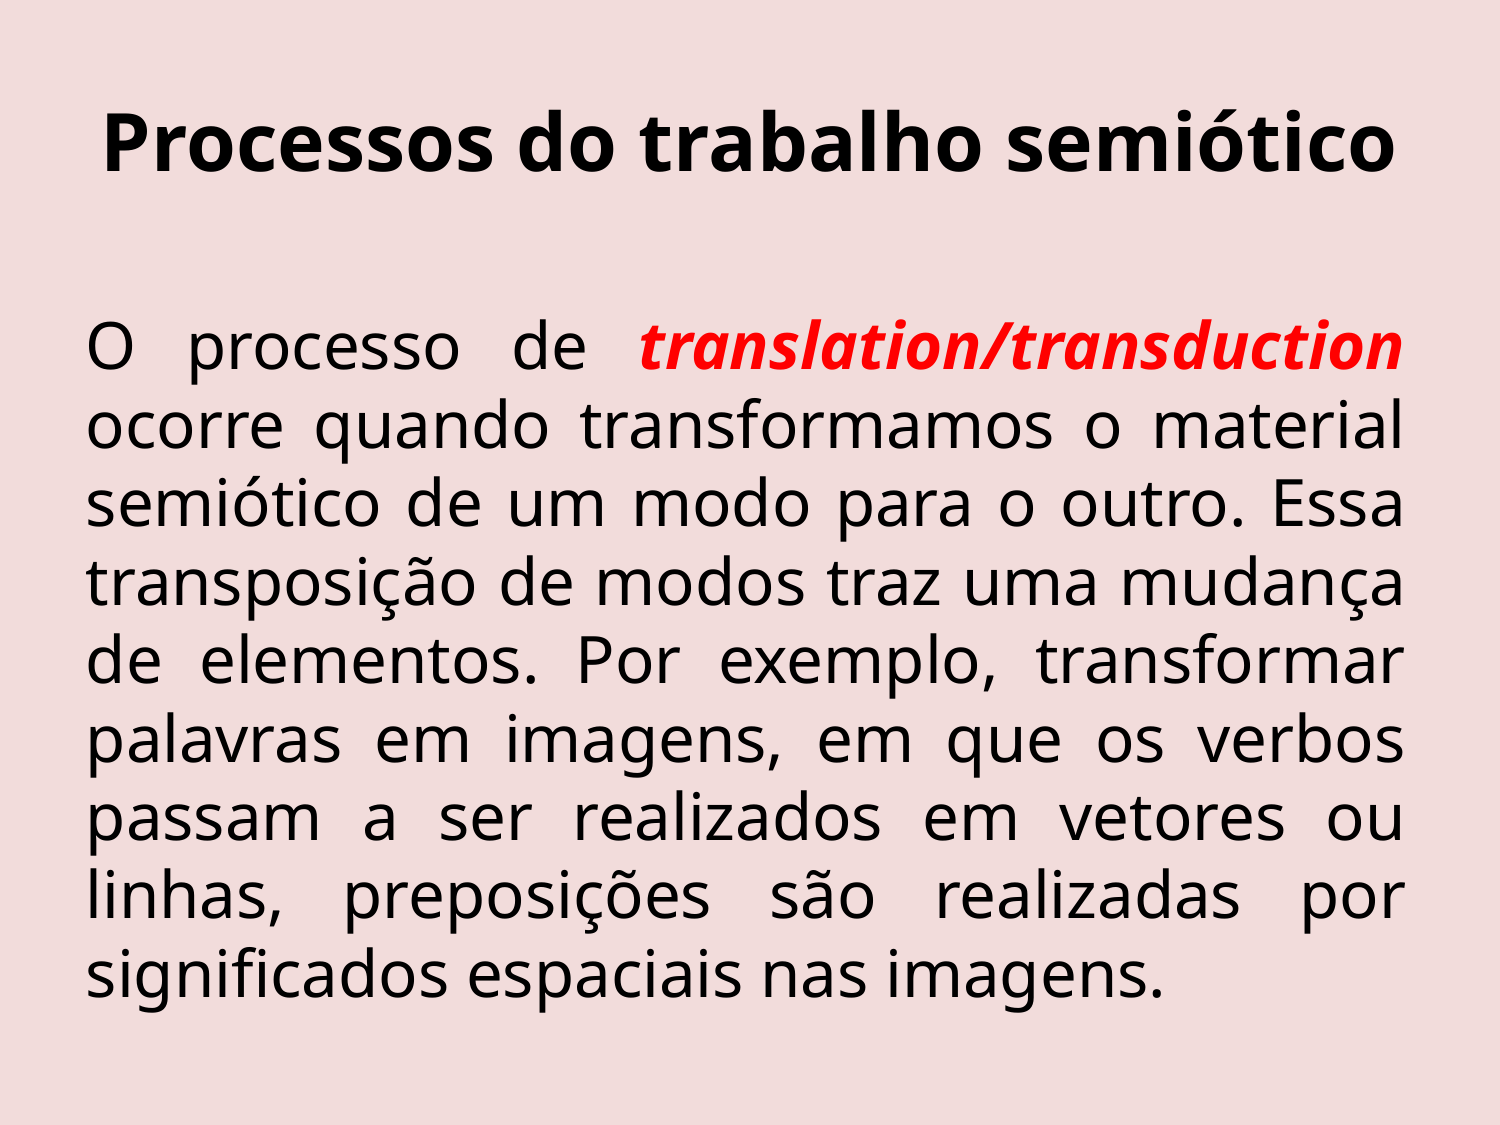

# Processos do trabalho semiótico
O processo de translation/transduction ocorre quando transformamos o material semiótico de um modo para o outro. Essa transposição de modos traz uma mudança de elementos. Por exemplo, transformar palavras em imagens, em que os verbos passam a ser realizados em vetores ou linhas, preposições são realizadas por significados espaciais nas imagens.